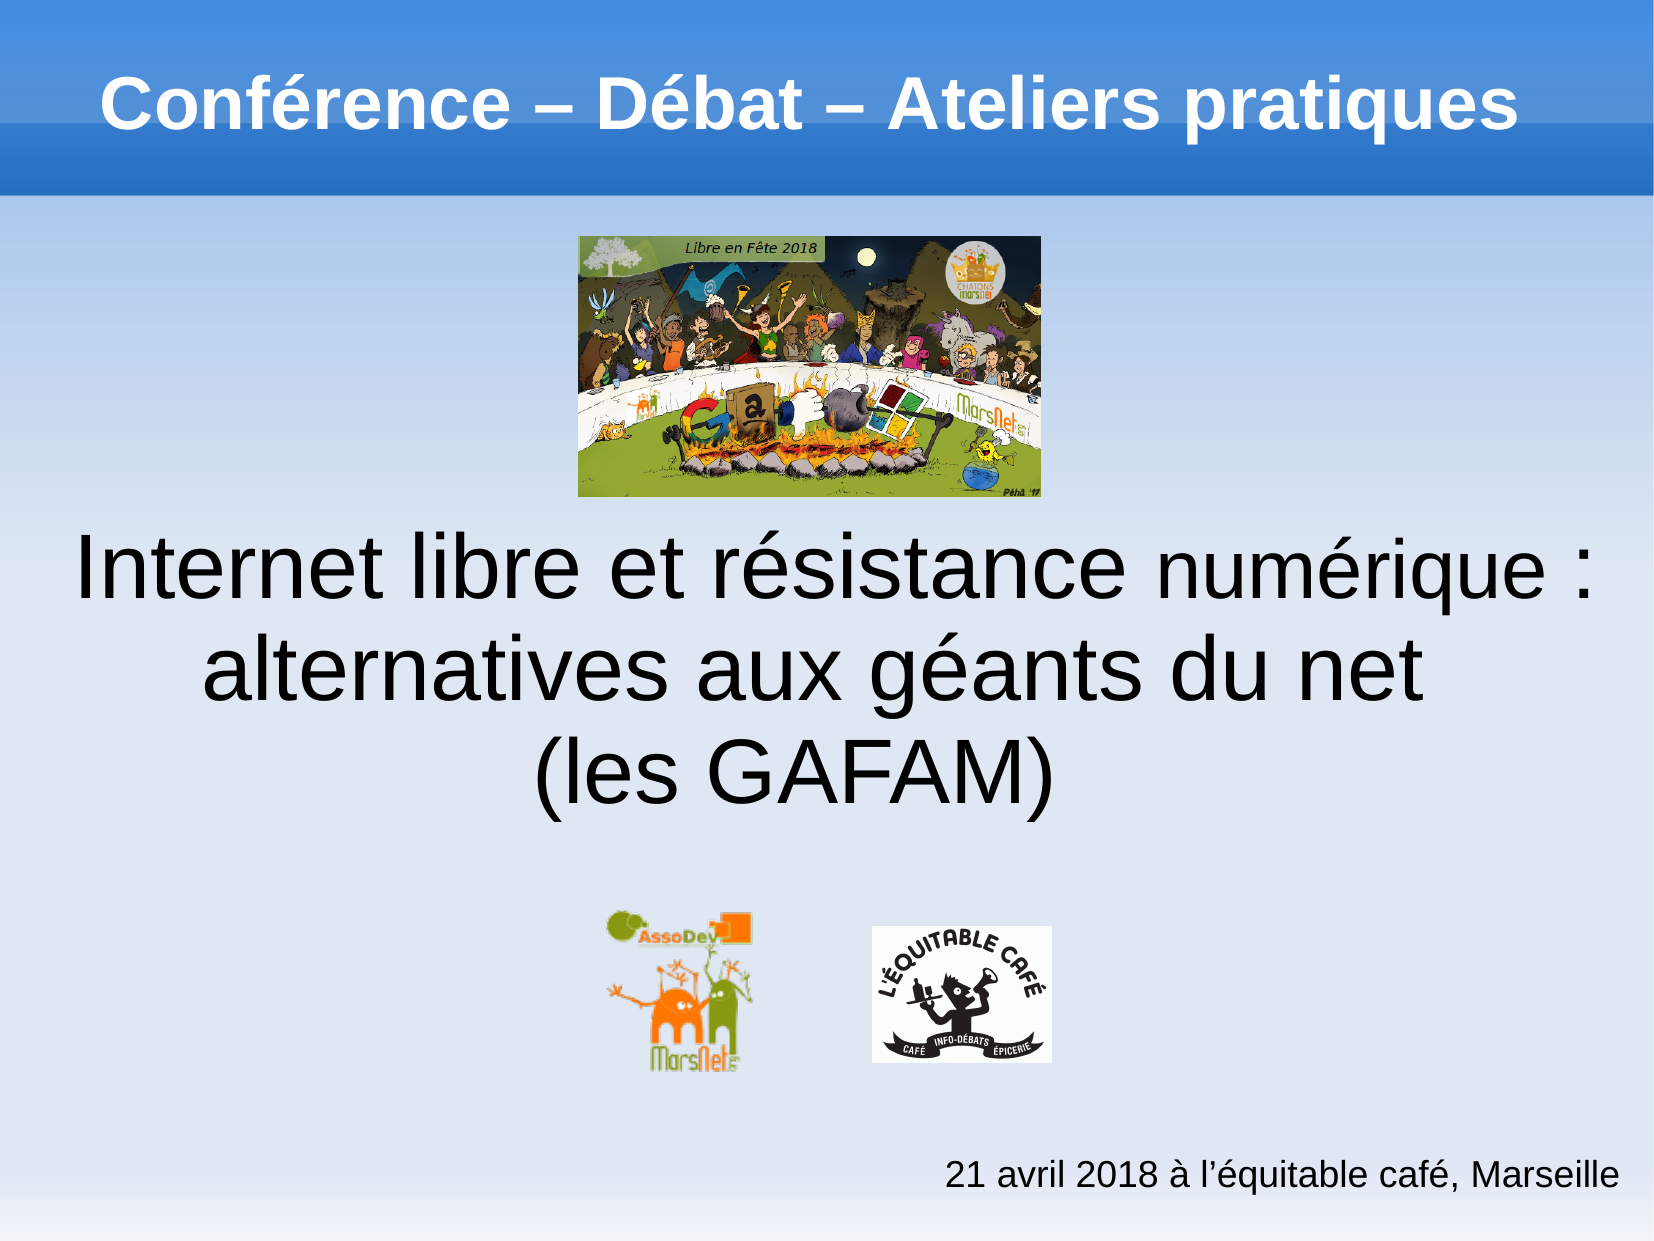

# Conférence – Débat – Ateliers pratiques
Internet libre et résistance numérique :
 alternatives aux géants du net
 (les GAFAM)
21 avril 2018 à l’équitable café, Marseille